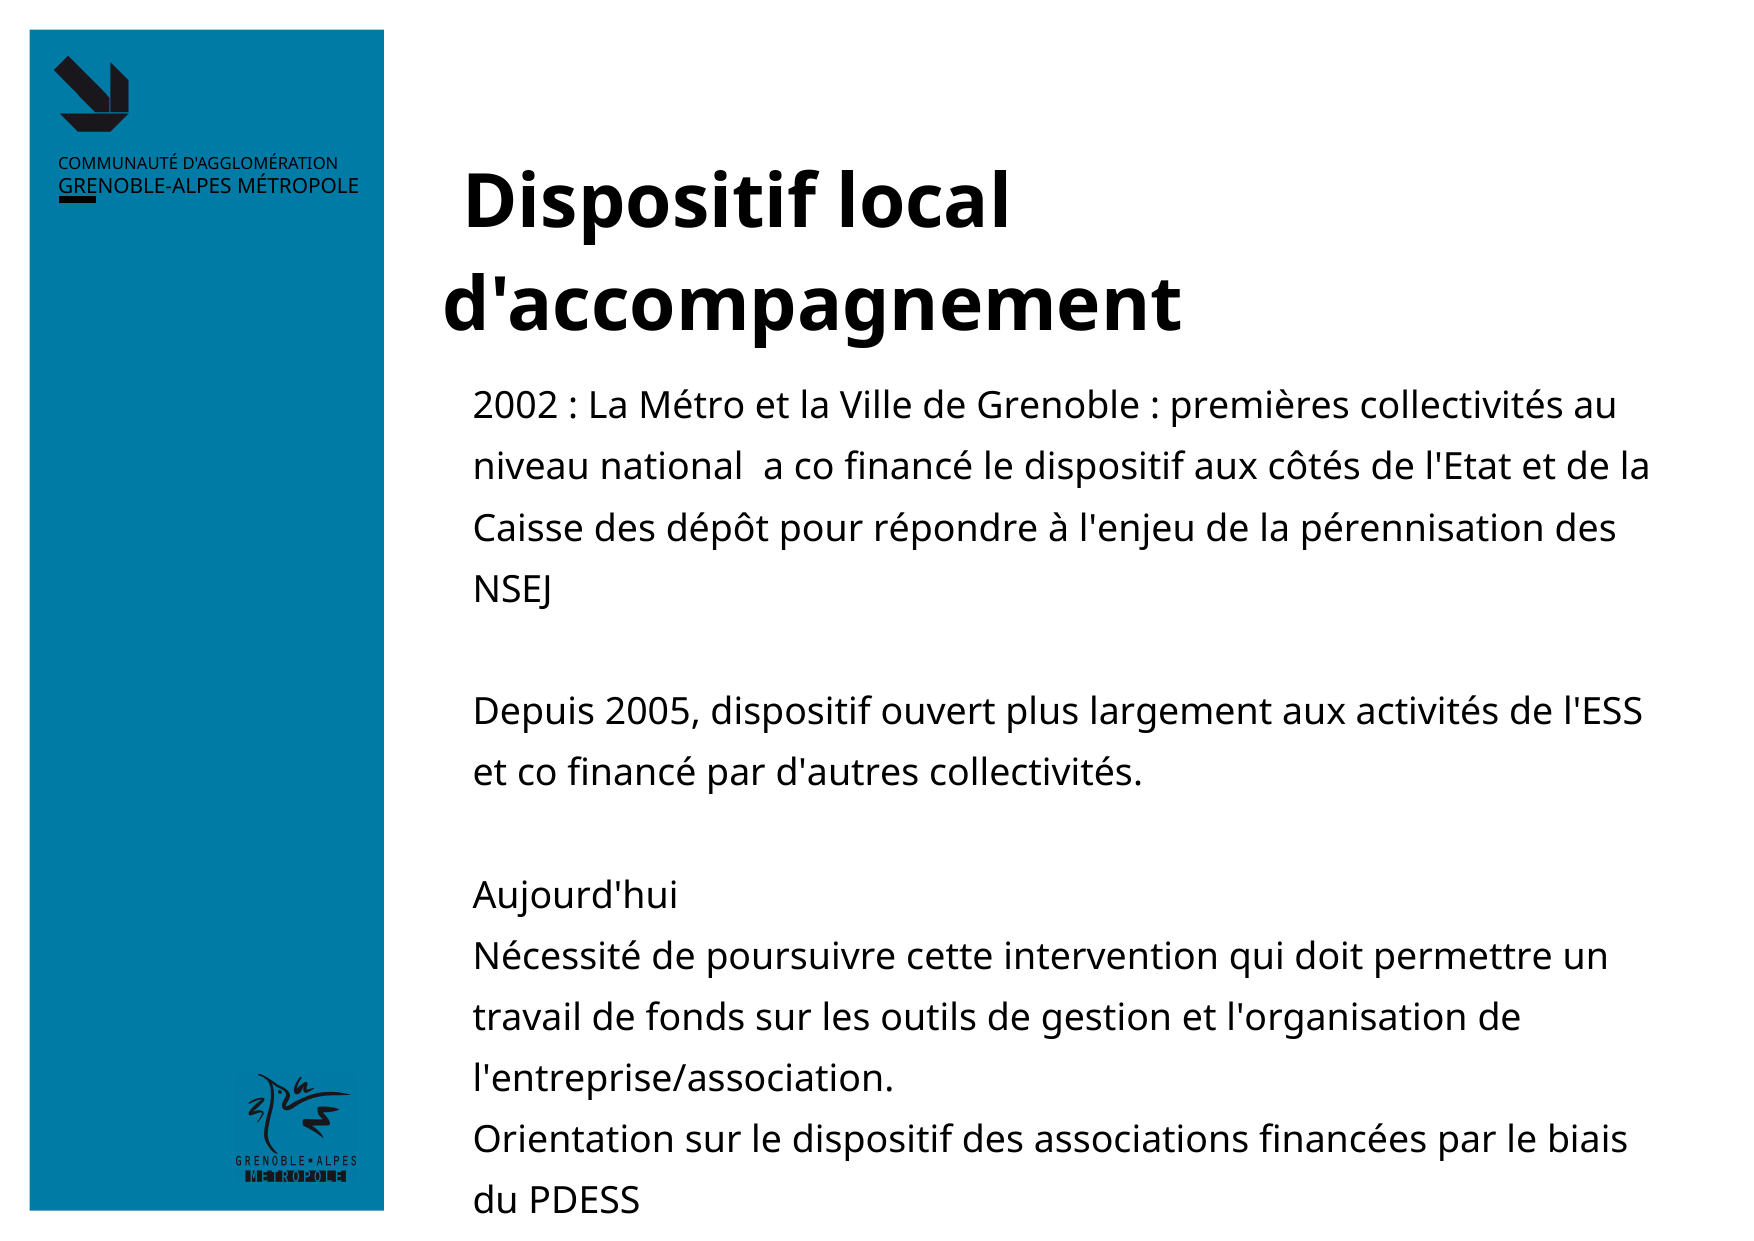

Dispositif local d'accompagnement
COMMUNAUTÉ D'AGGLOMÉRATION
GRENOBLE-ALPES MÉTROPOLE
2002 : La Métro et la Ville de Grenoble : premières collectivités au niveau national a co financé le dispositif aux côtés de l'Etat et de la Caisse des dépôt pour répondre à l'enjeu de la pérennisation des NSEJ
Depuis 2005, dispositif ouvert plus largement aux activités de l'ESS et co financé par d'autres collectivités.
Aujourd'hui
Nécessité de poursuivre cette intervention qui doit permettre un travail de fonds sur les outils de gestion et l'organisation de l'entreprise/association.
Orientation sur le dispositif des associations financées par le biais du PDESS
Systématisation de l'appui de l'opérateur local pour les structures faisant l'objet d'une convention pluriannuelle d'objectifs
Nécessité de coupler les outis de trésorerie avec le DLA pour permettre une structuration financière à long terme.